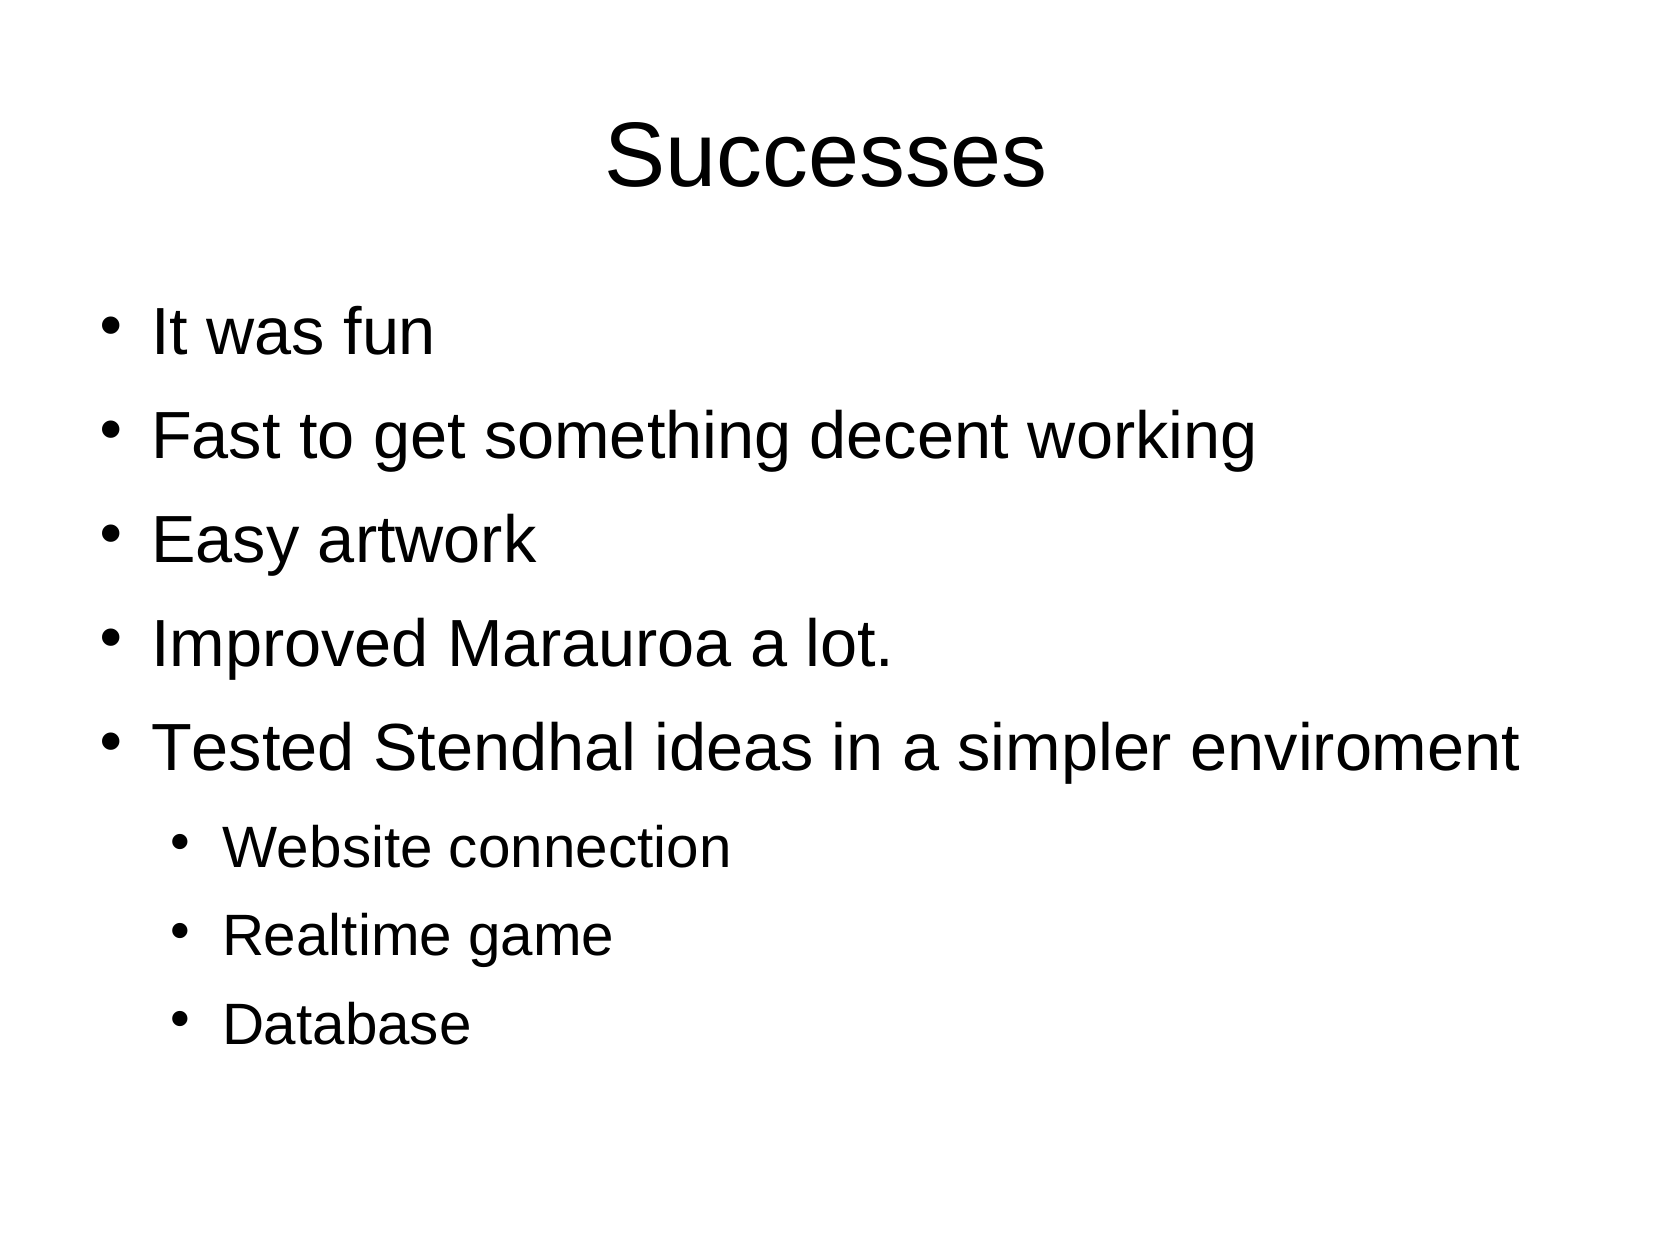

# Successes
It was fun
Fast to get something decent working
Easy artwork
Improved Marauroa a lot.
Tested Stendhal ideas in a simpler enviroment
Website connection
Realtime game
Database